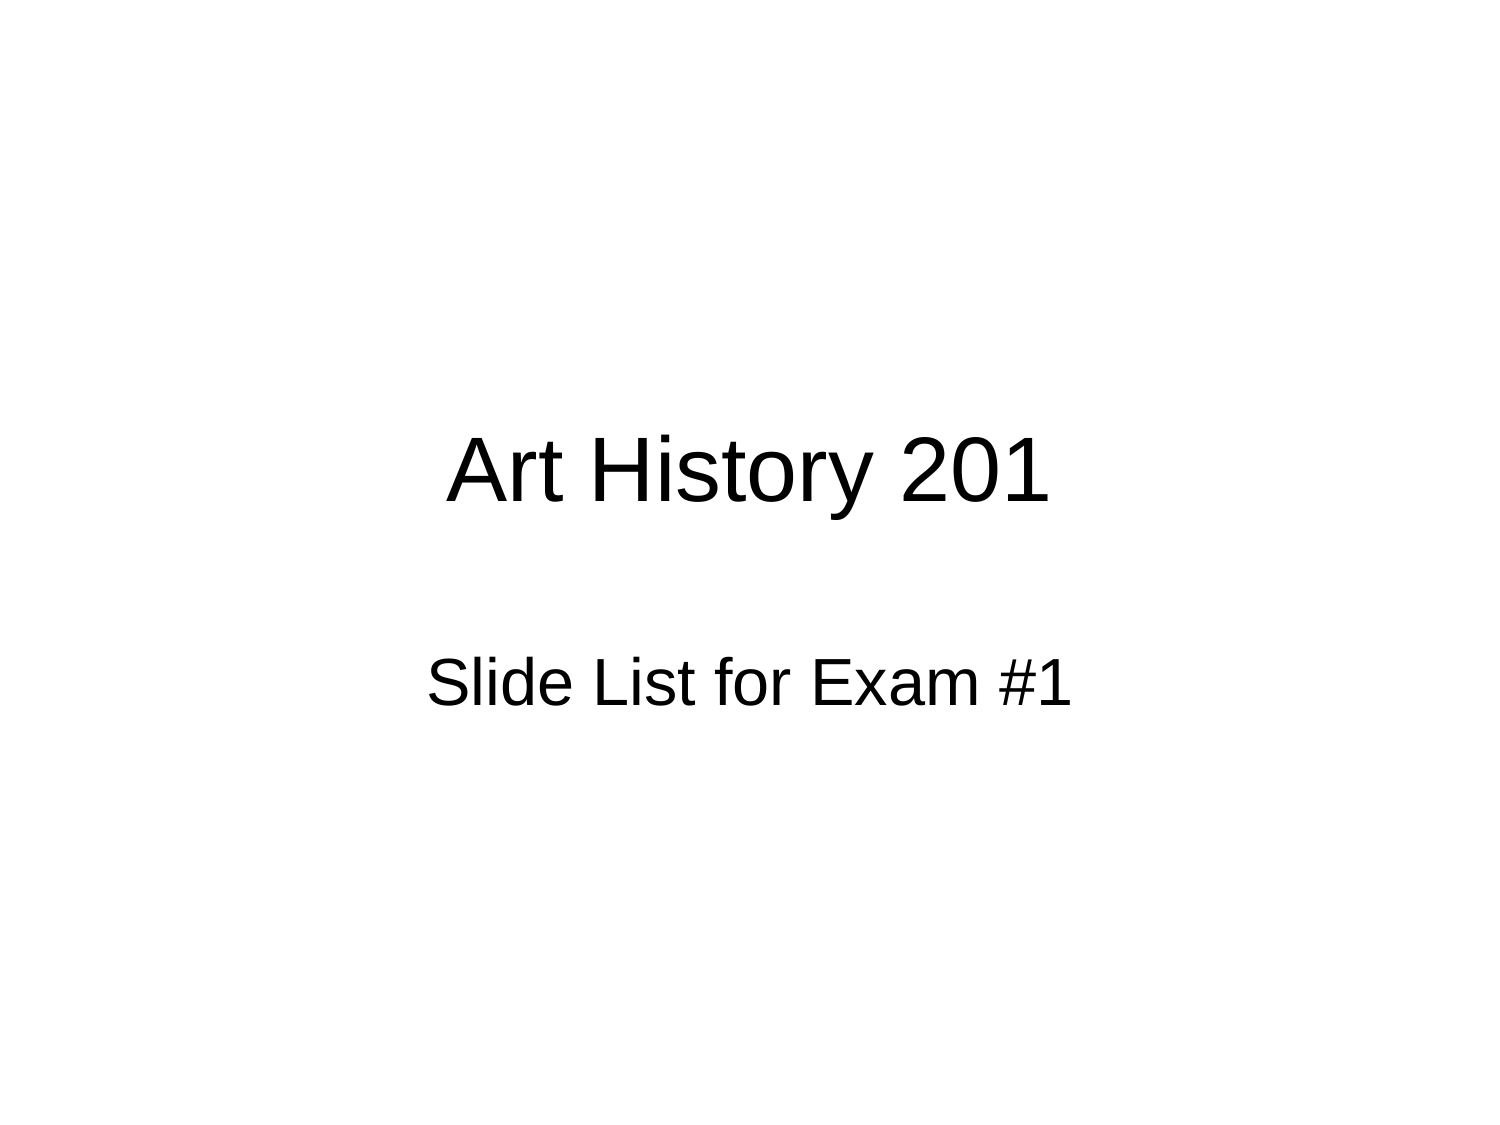

# Art History 201
Slide List for Exam #1